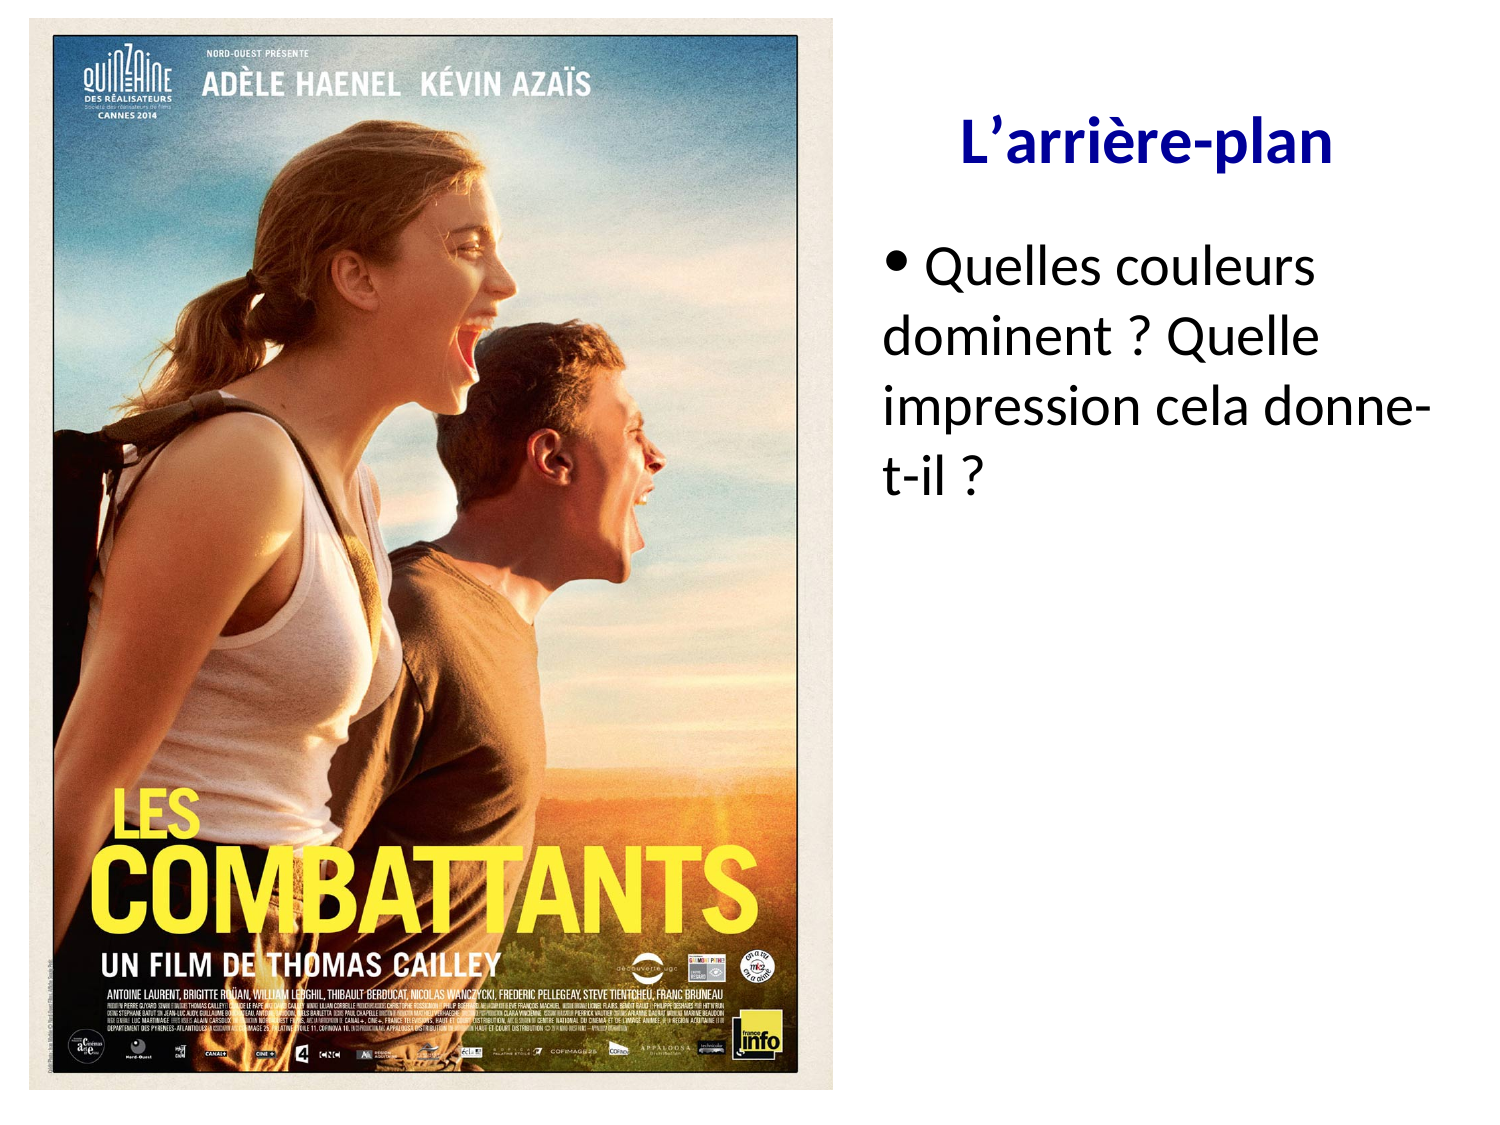

# L’arrière-plan
 Quelles couleurs dominent ? Quelle impression cela donne-t-il ?